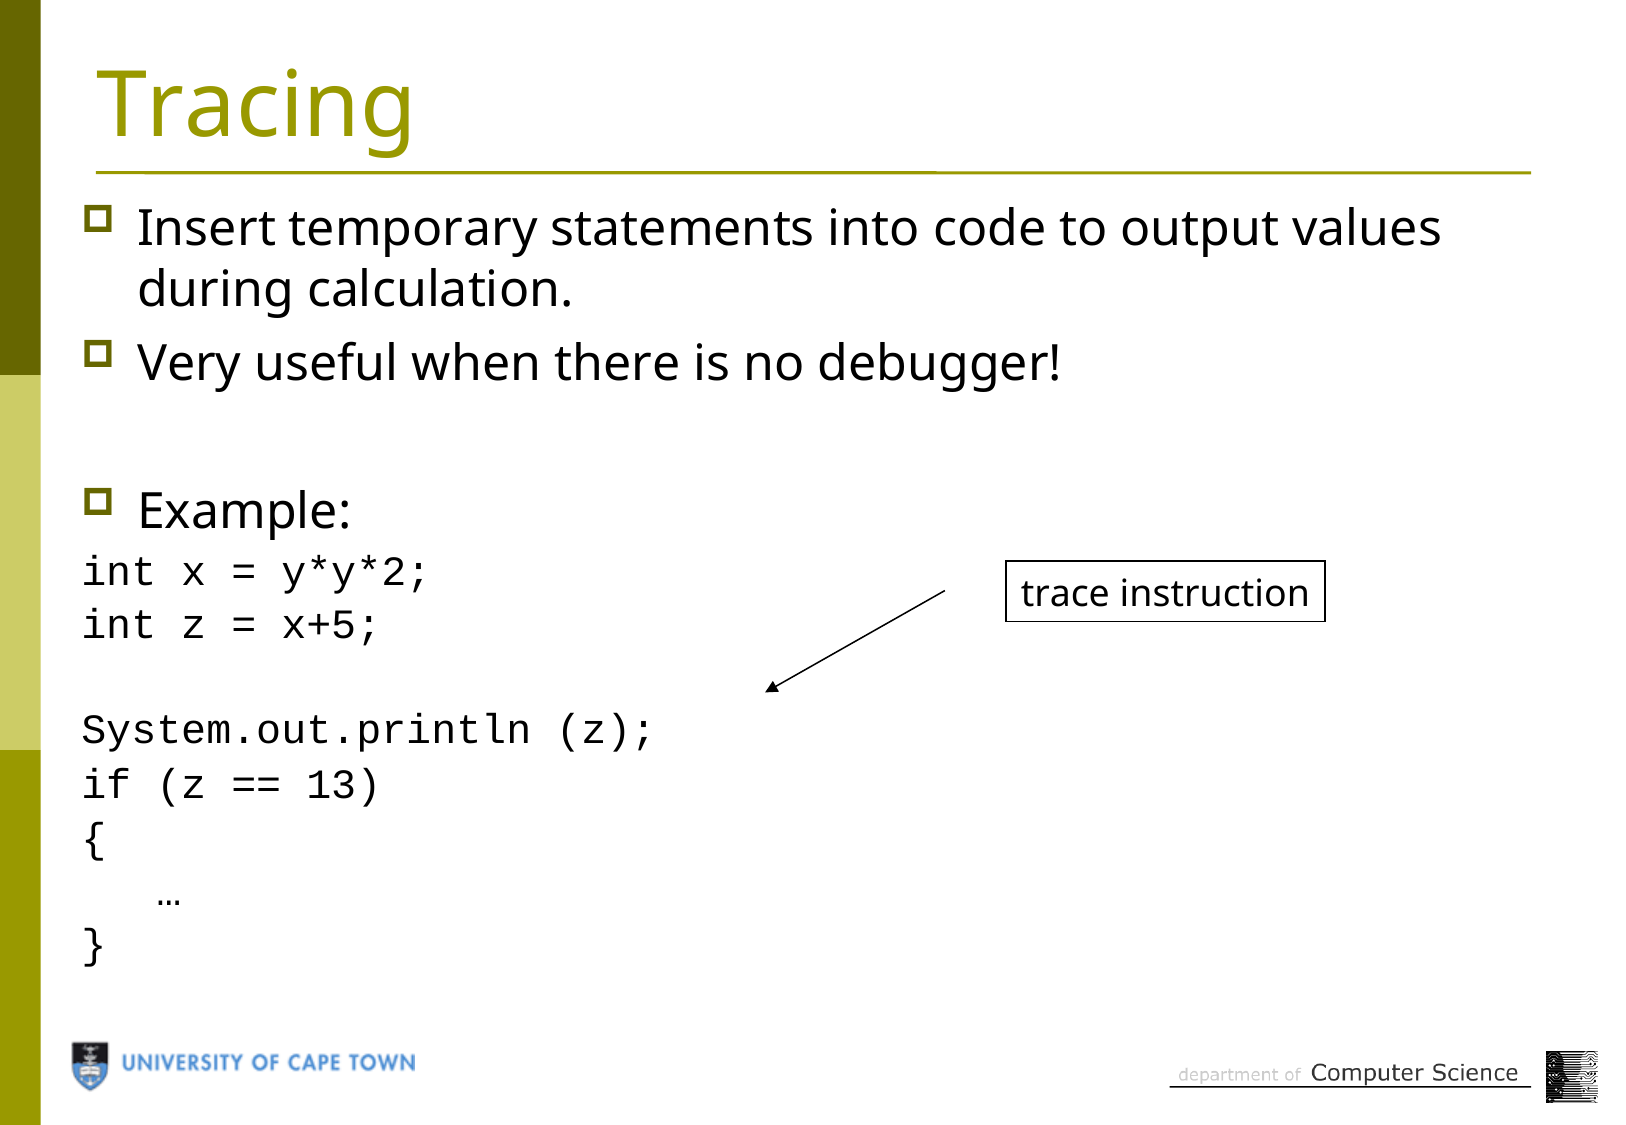

# Tracing
Insert temporary statements into code to output values during calculation.
Very useful when there is no debugger!
Example:
int x = y*y*2;
int z = x+5;
System.out.println (z);
if (z == 13)‏
{
 …
}
trace instruction